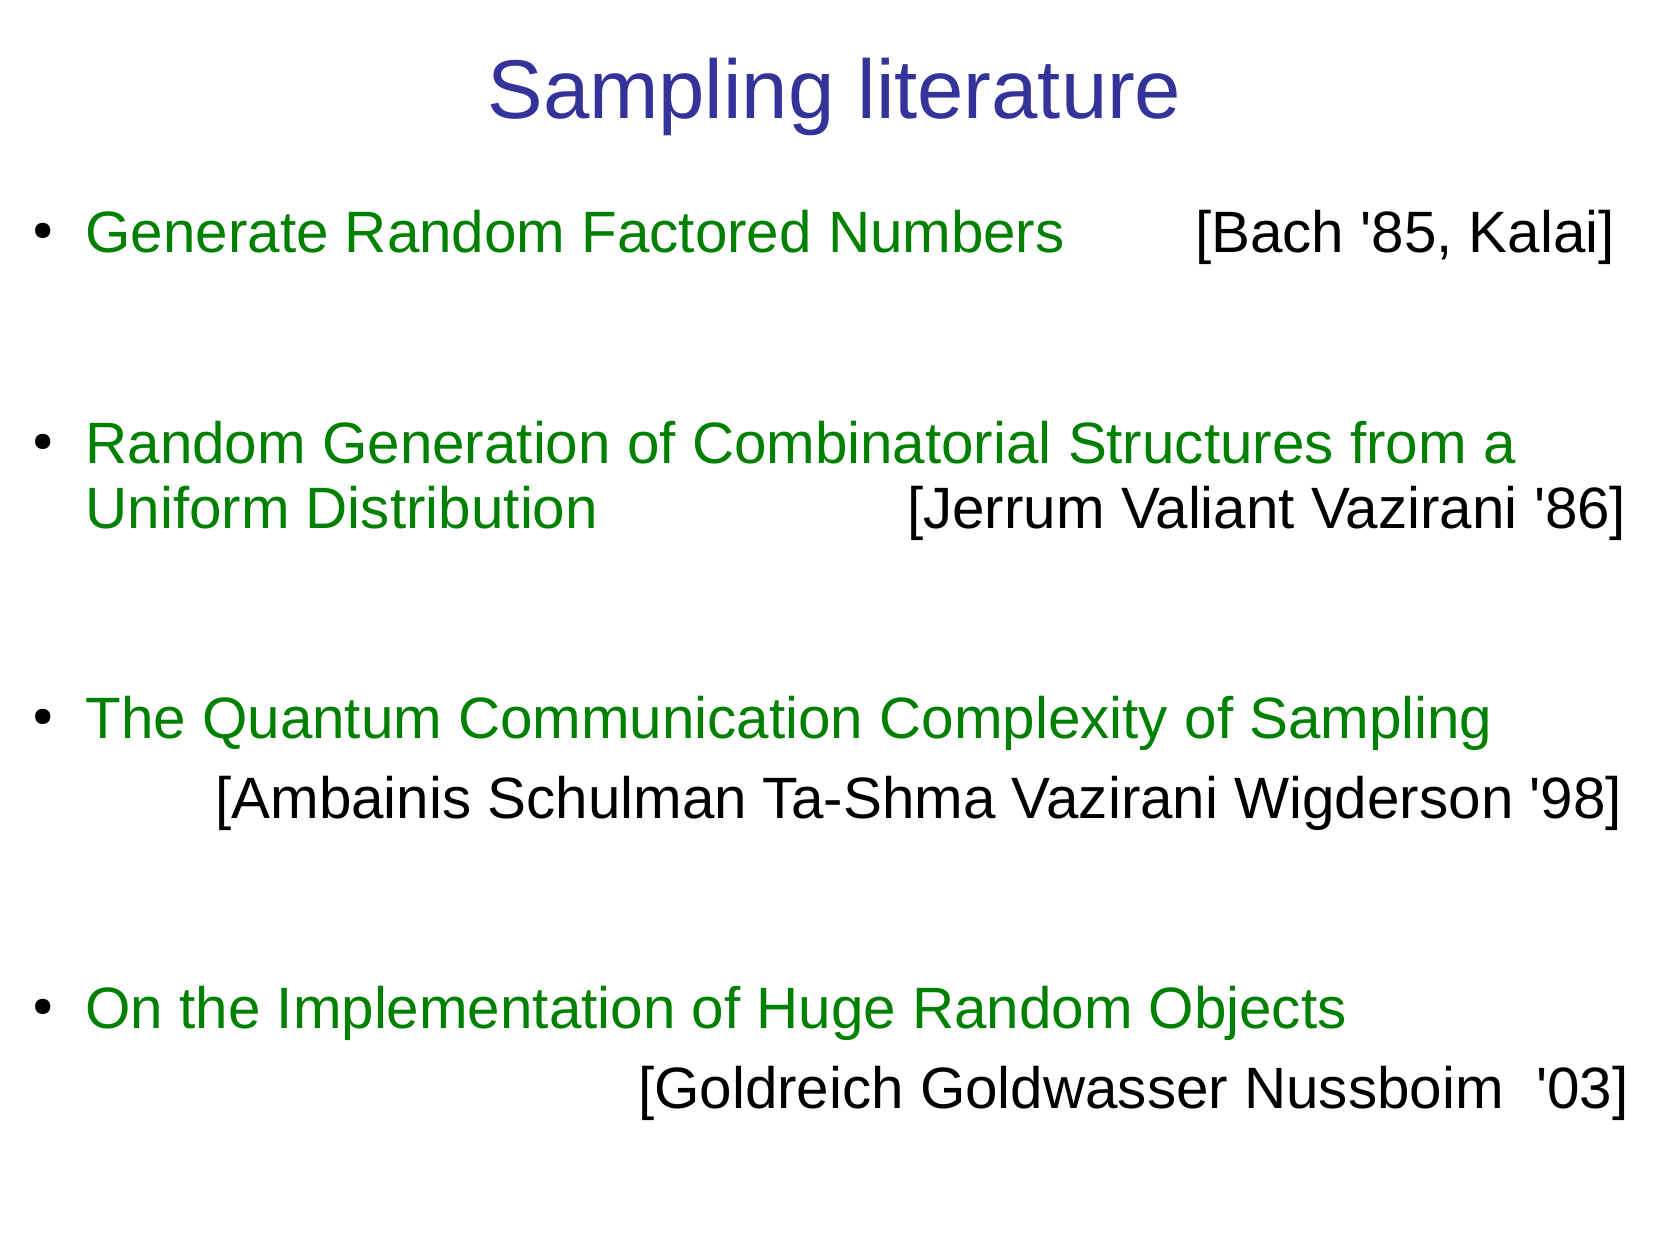

Sampling literature
# Generate Random Factored Numbers [Bach '85, Kalai]
Random Generation of Combinatorial Structures from a Uniform Distribution [Jerrum Valiant Vazirani '86]
The Quantum Communication Complexity of Sampling
 [Ambainis Schulman Ta-Shma Vazirani Wigderson '98]
On the Implementation of Huge Random Objects
 [Goldreich Goldwasser Nussboim '03]